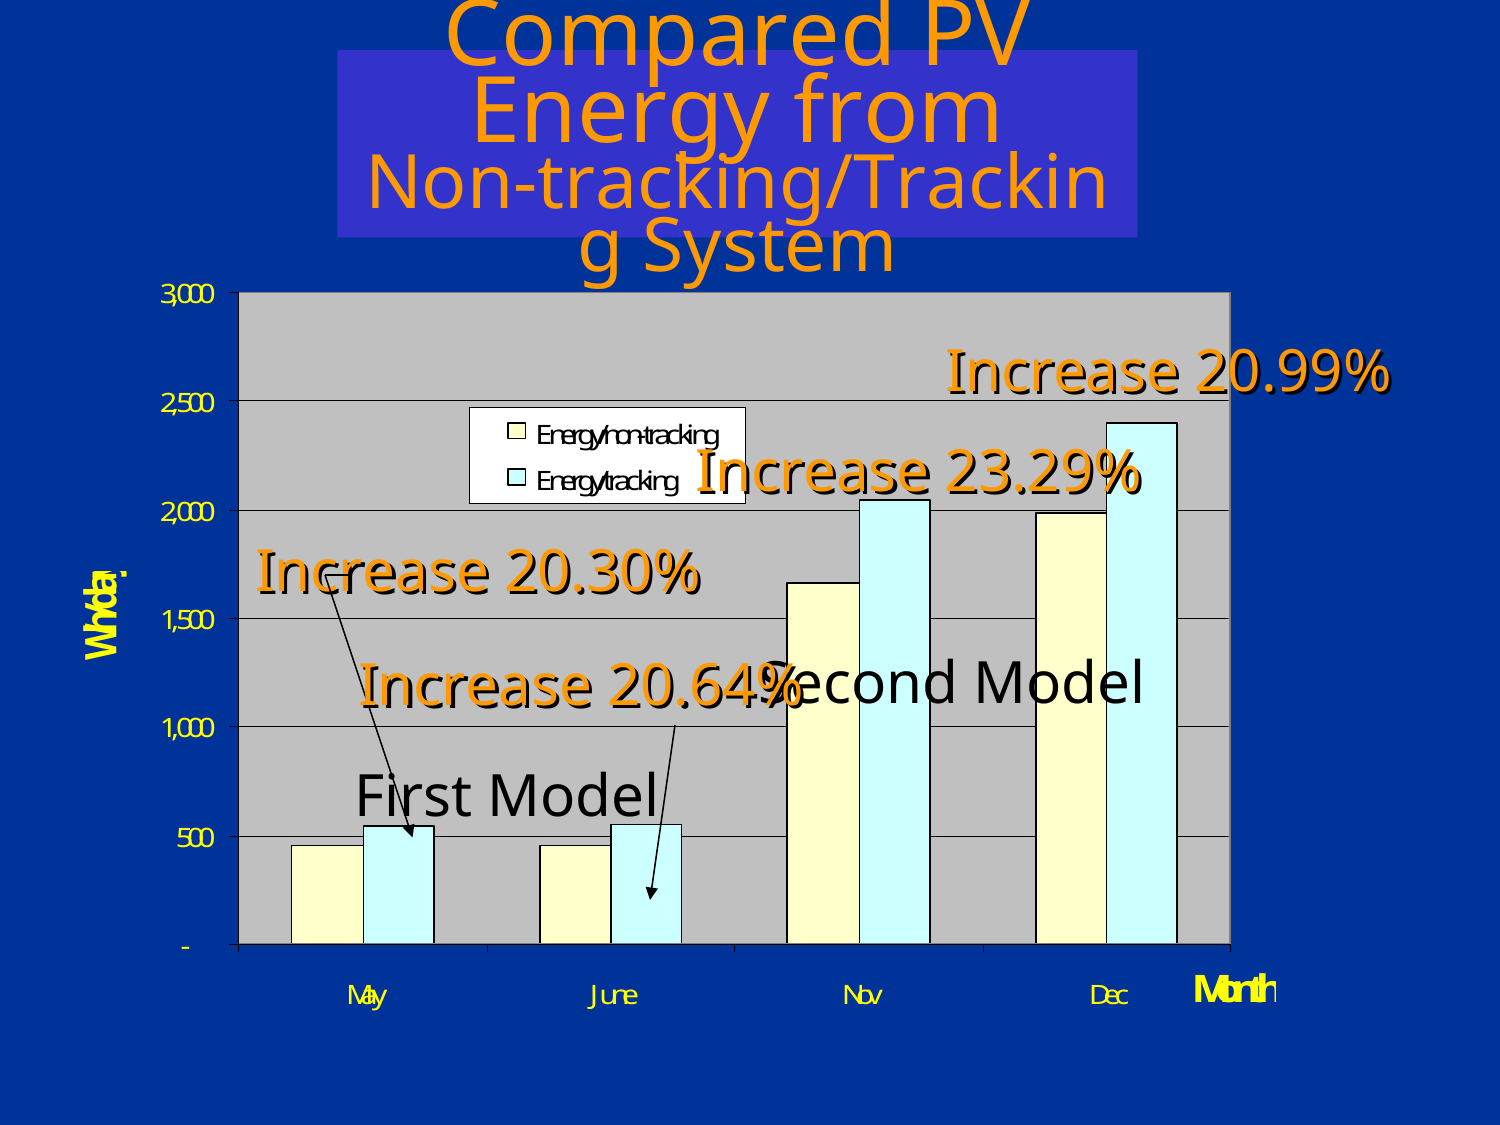

Compared PV Energy from
Non-tracking/Tracking System
Increase 20.99%
Increase 23.29%
Increase 20.30%
Second Model
Increase 20.64%
First Model